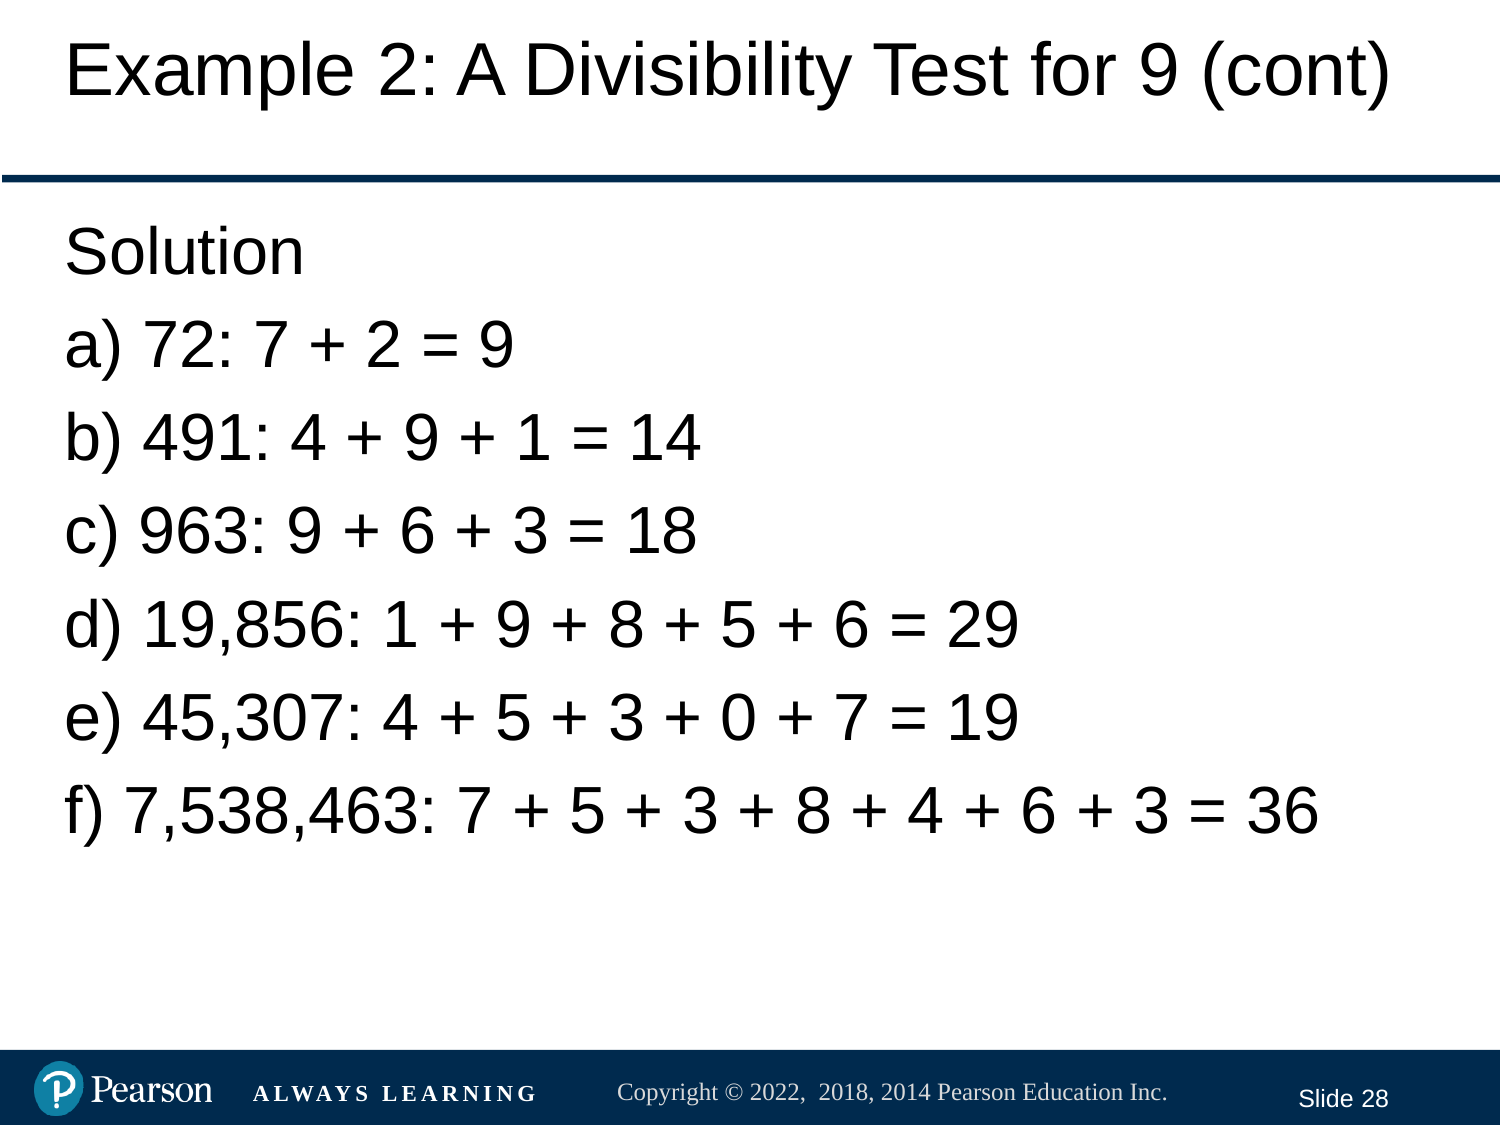

# Example 2: A Divisibility Test for 9 (cont)
Solution
a) 72: 7 + 2 = 9
b) 491: 4 + 9 + 1 = 14
c) 963: 9 + 6 + 3 = 18
d) 19,856: 1 + 9 + 8 + 5 + 6 = 29
e) 45,307: 4 + 5 + 3 + 0 + 7 = 19
f) 7,538,463: 7 + 5 + 3 + 8 + 4 + 6 + 3 = 36